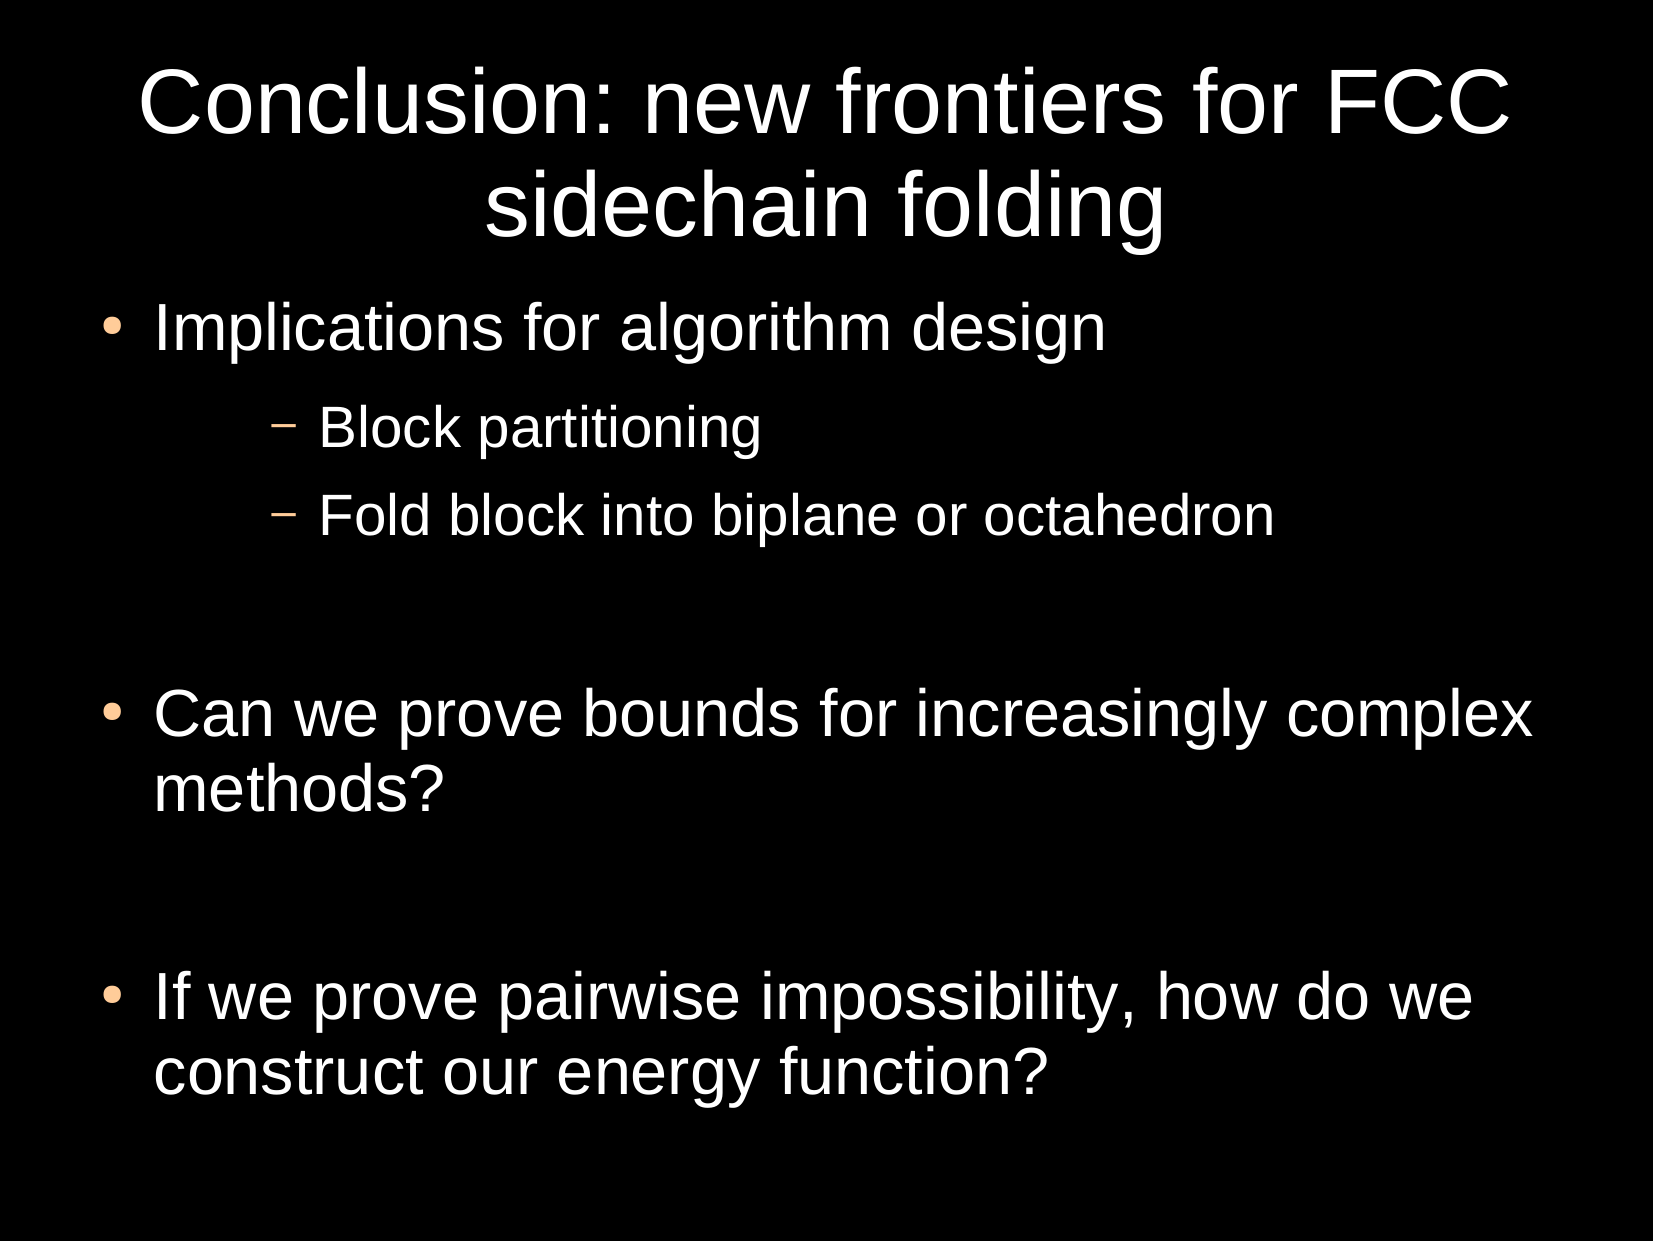

# Conclusion: new frontiers for FCC sidechain folding
Implications for algorithm design
Block partitioning
Fold block into biplane or octahedron
Can we prove bounds for increasingly complex methods?
If we prove pairwise impossibility, how do we construct our energy function?